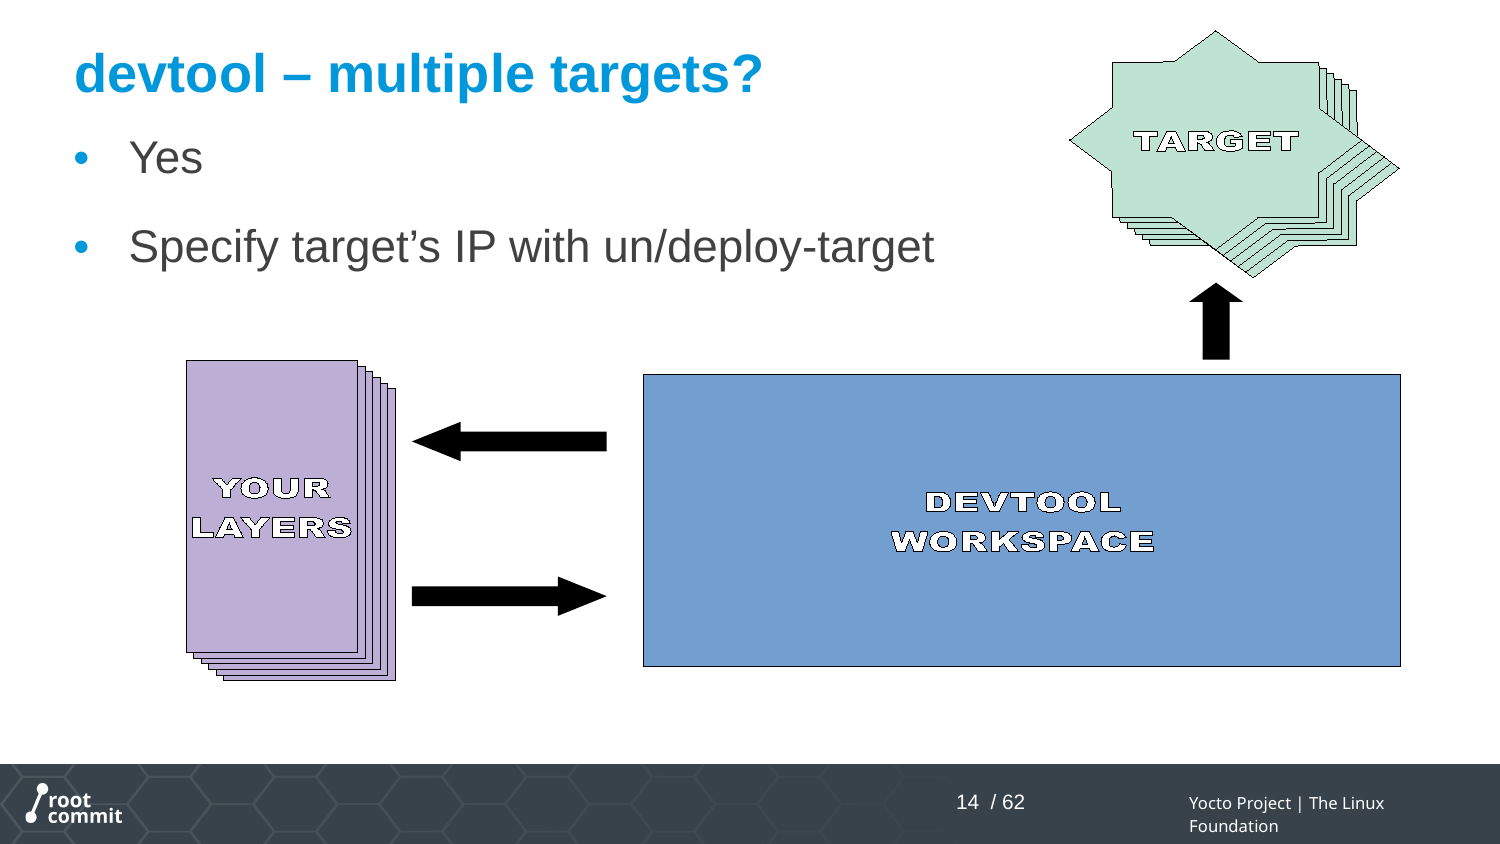

devtool – multiple targets?
Yes
Specify target’s IP with un/deploy-target